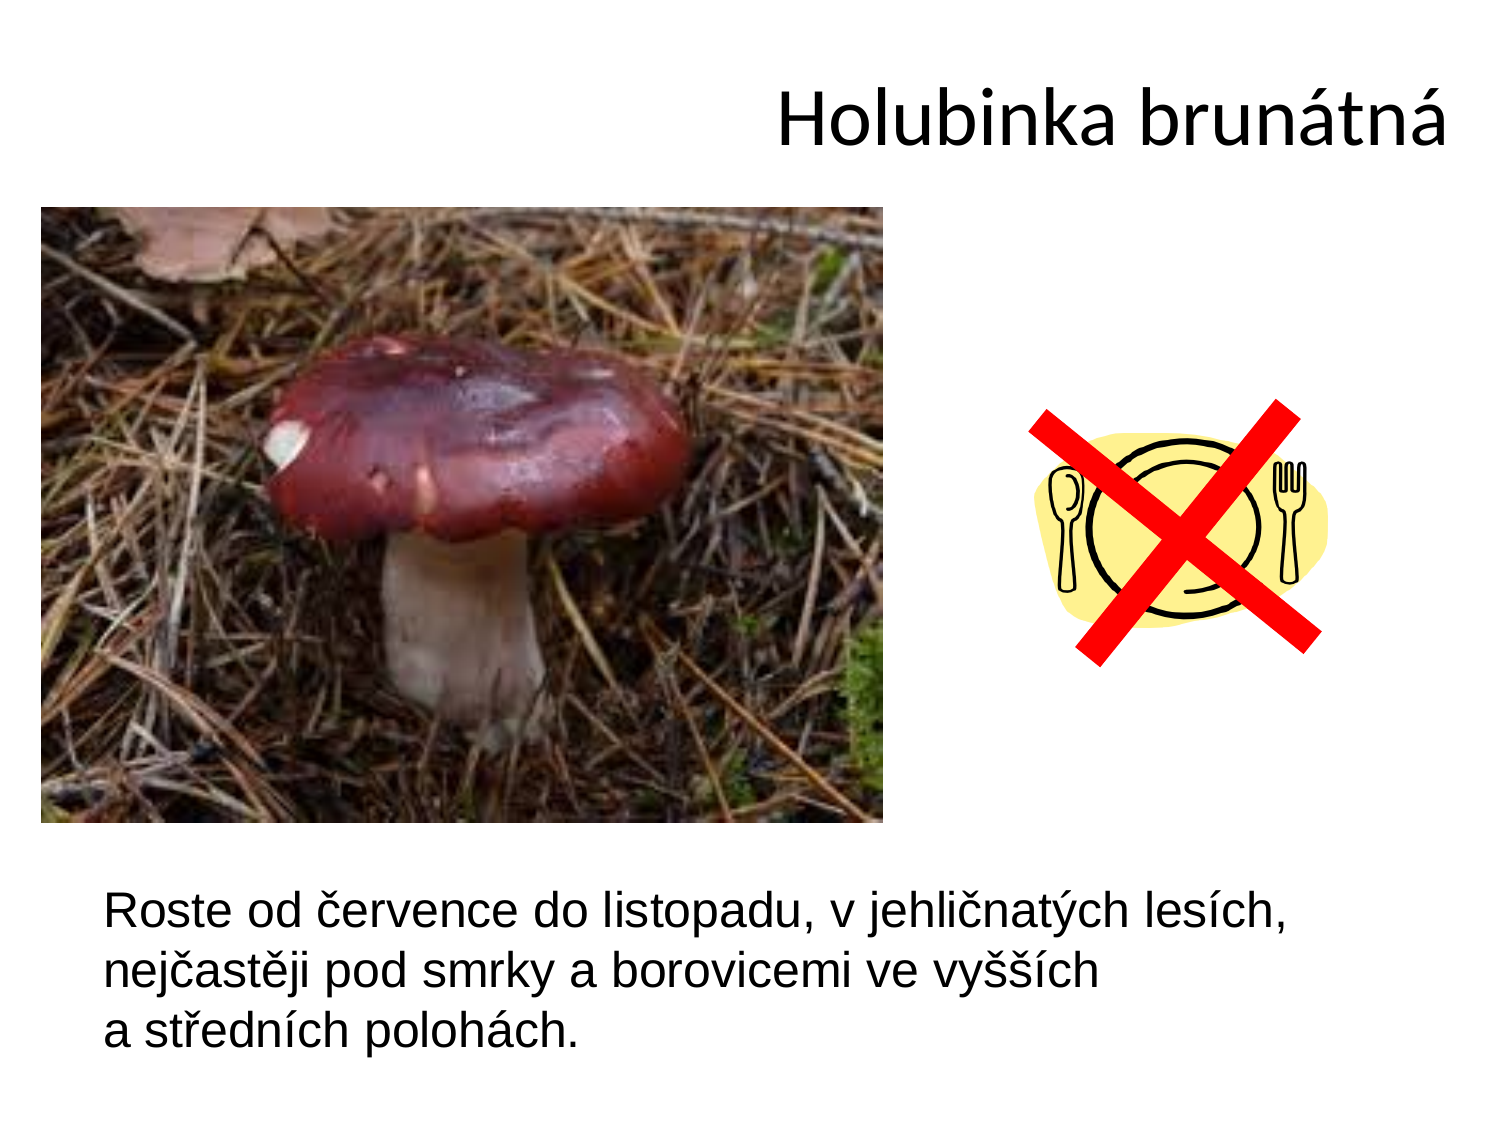

Holubinka brunátná
Roste od července do listopadu, v jehličnatých lesích, nejčastěji pod smrky a borovicemi ve vyšších
a středních polohách.